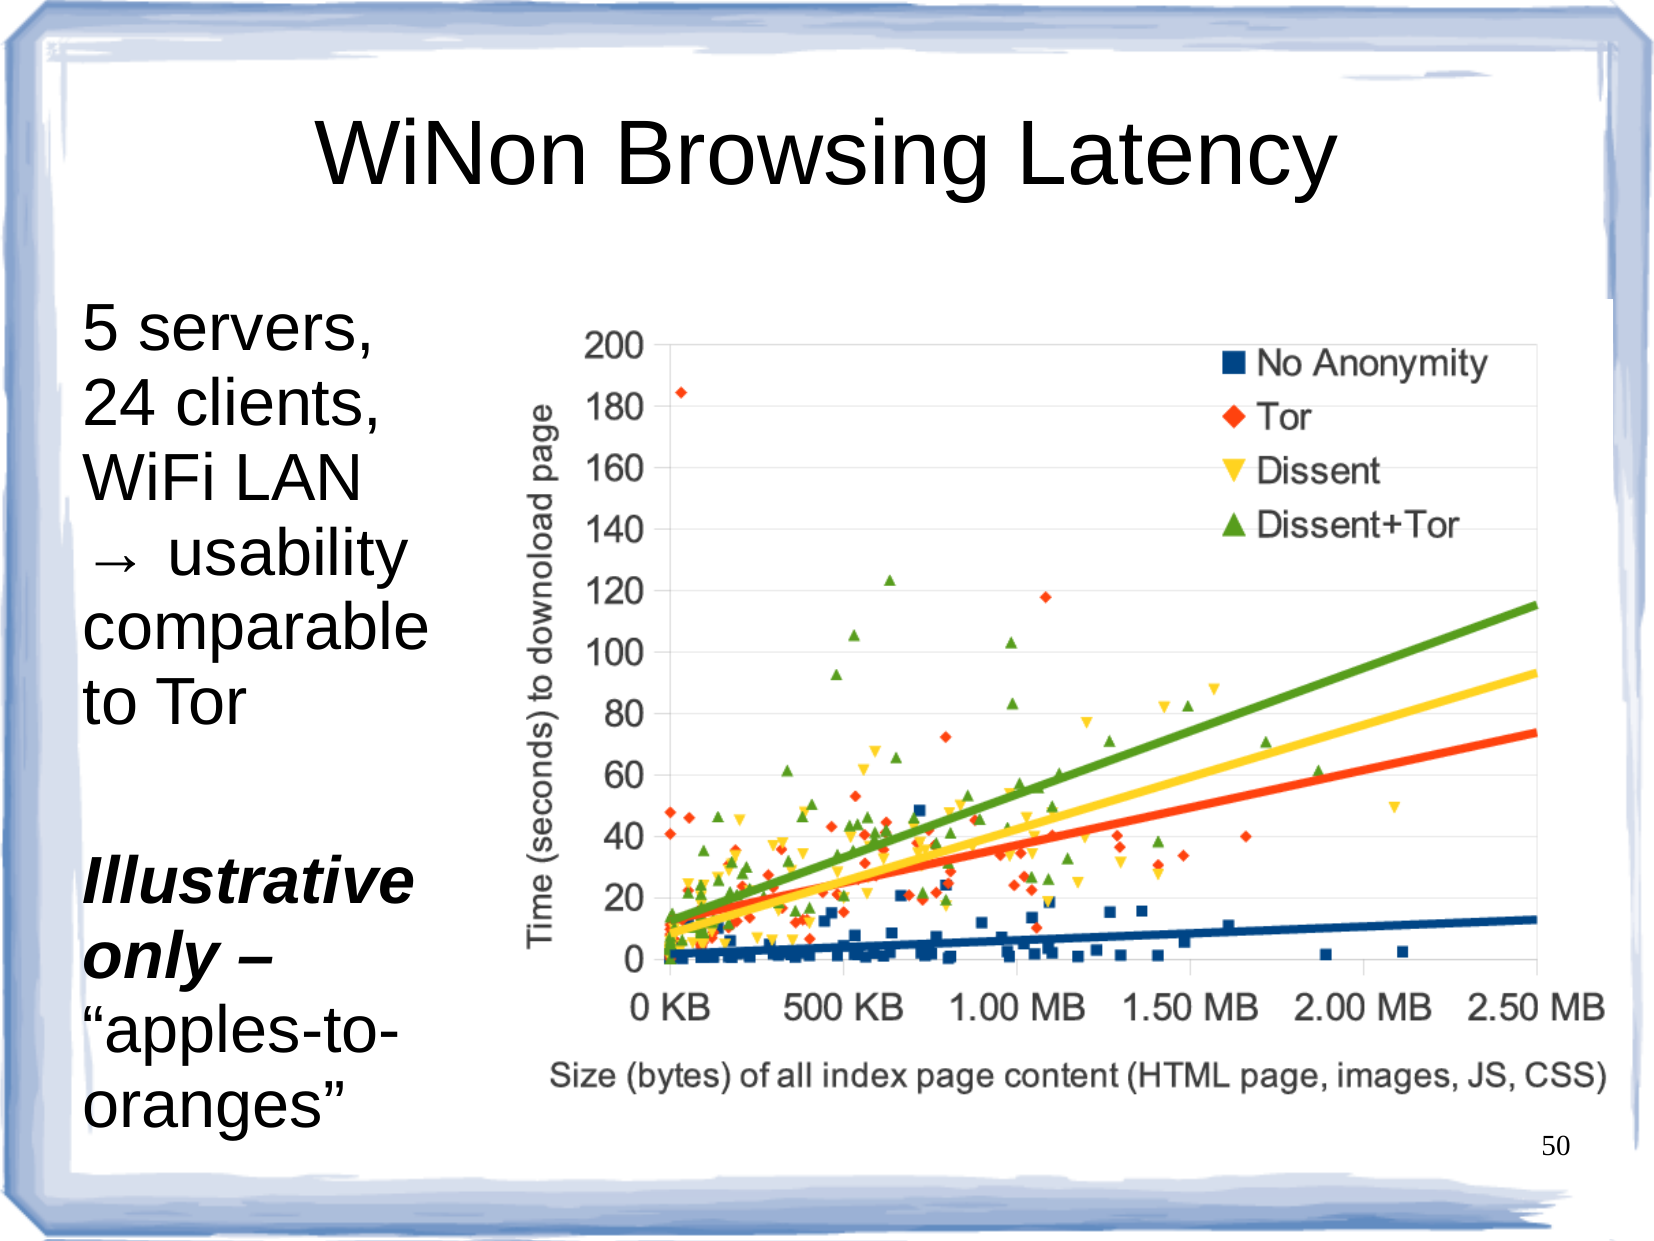

# WiNon Browsing Latency
5 servers,
24 clients,
WiFi LAN
→ usability
comparable
to Tor
Illustrative
only –
“apples-to-
oranges”
50